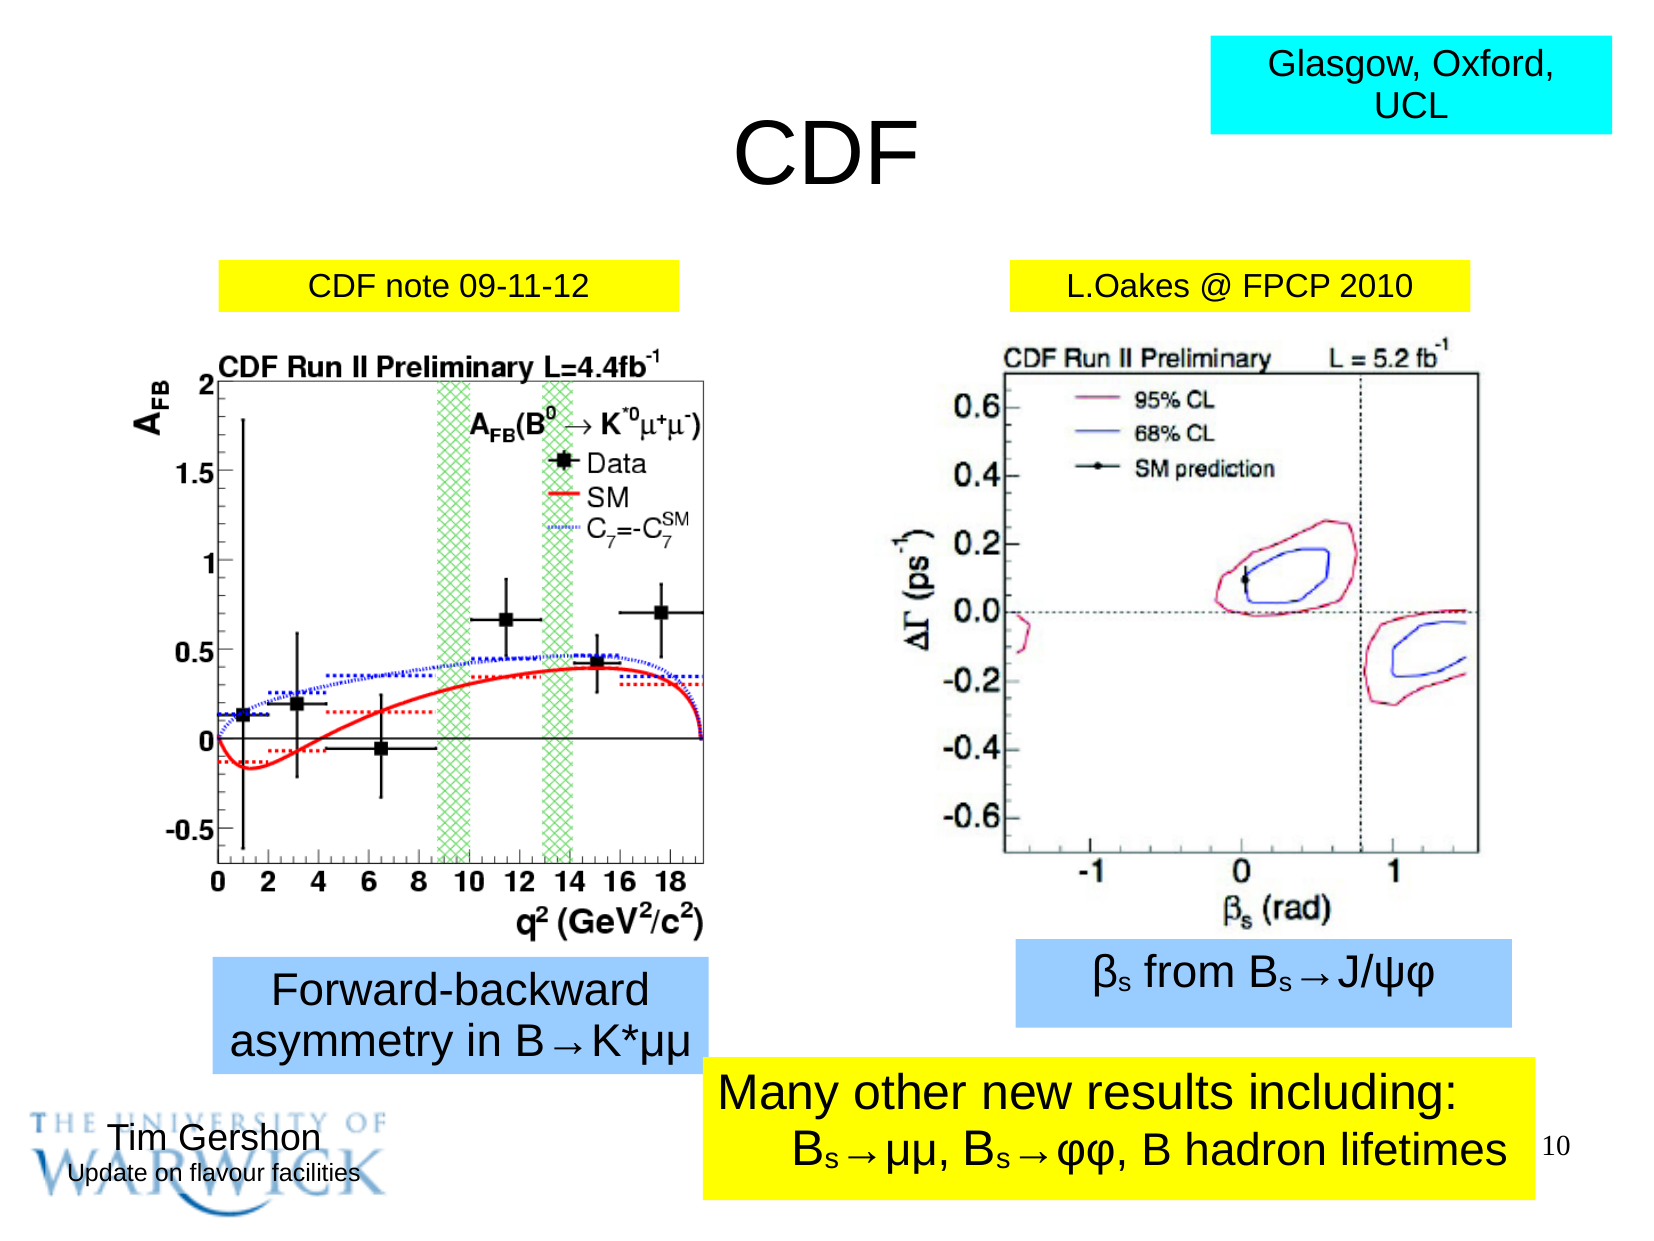

Glasgow, Oxford, UCL
# CDF
CDF note 09-11-12
L.Oakes @ FPCP 2010
βs from Bs→J/ψφ
Forward-backward asymmetry in B→K*μμ
Many other new results including:
	Bs→μμ, Bs→φφ, B hadron lifetimes
Tim Gershon
Update on flavour facilities
10